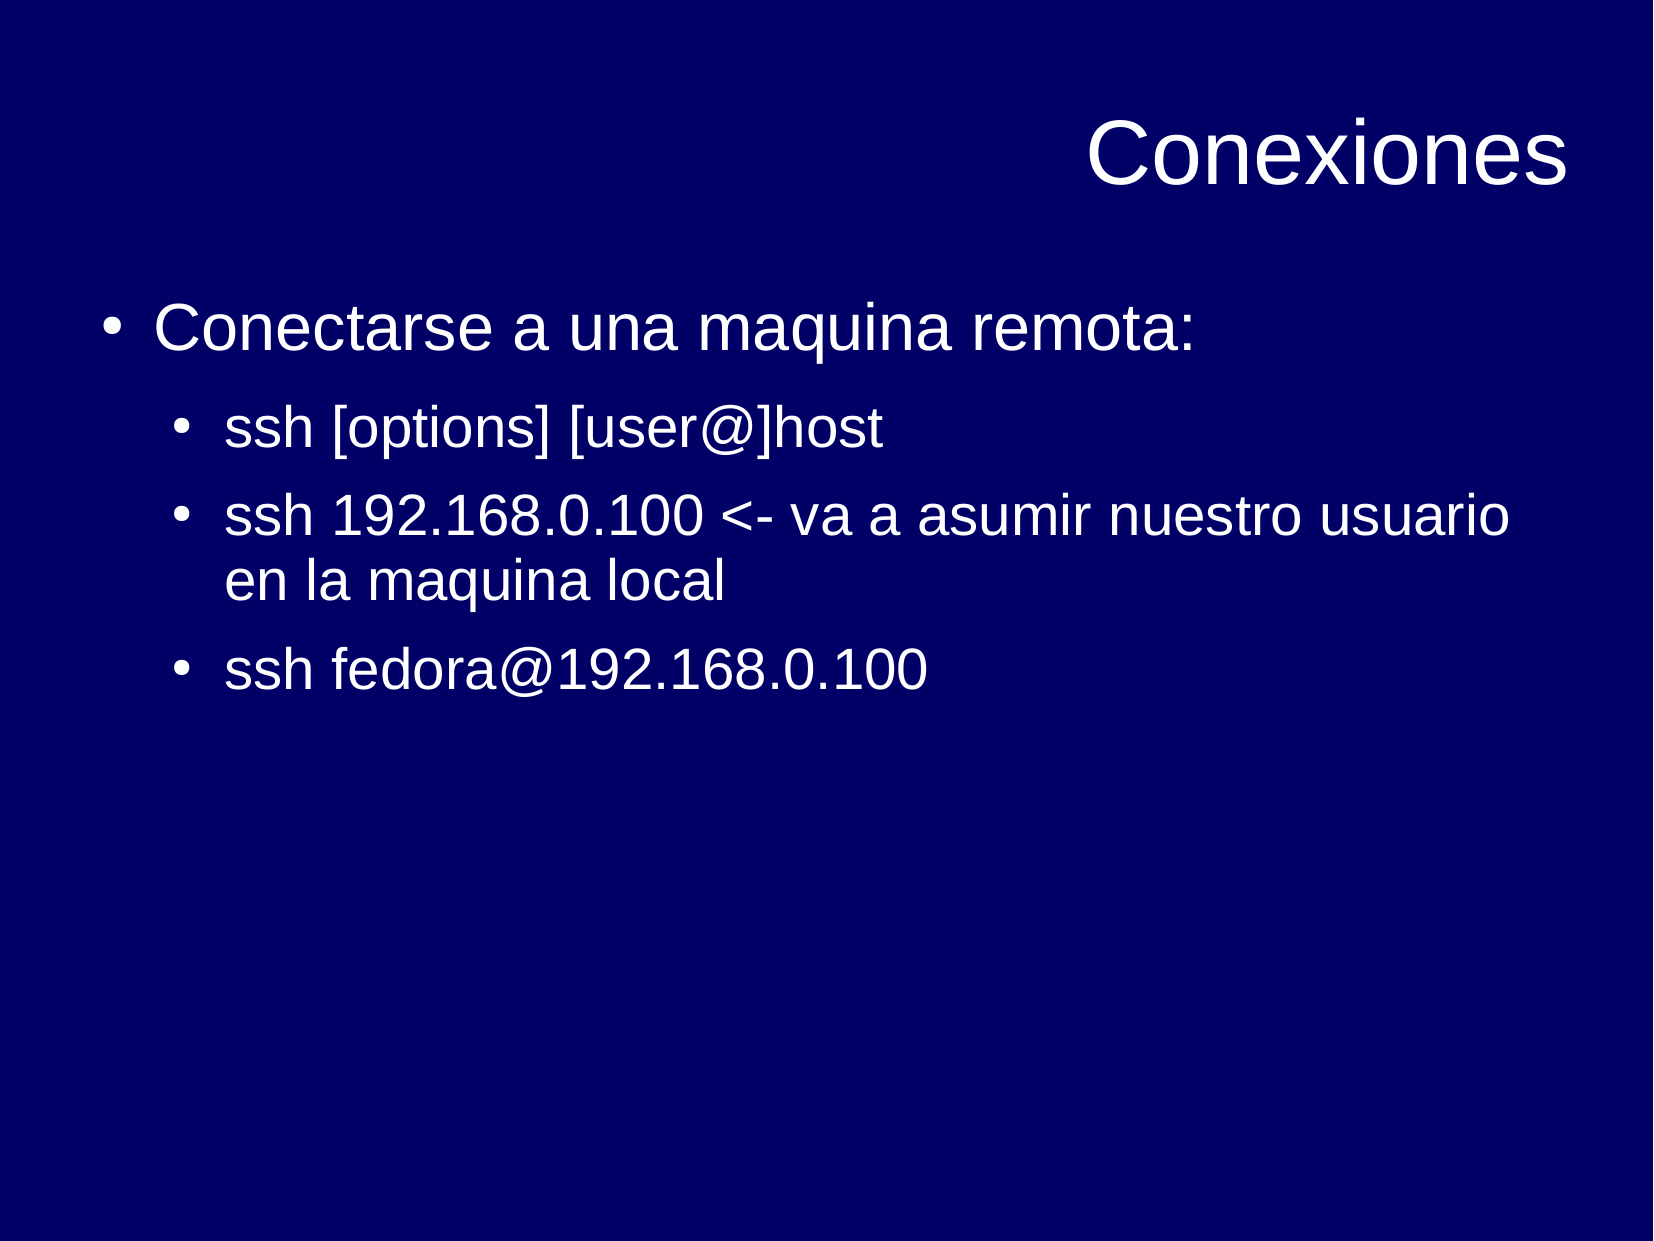

# Conexiones
Conectarse a una maquina remota:
ssh [options] [user@]host
ssh 192.168.0.100 <- va a asumir nuestro usuario en la maquina local
ssh fedora@192.168.0.100